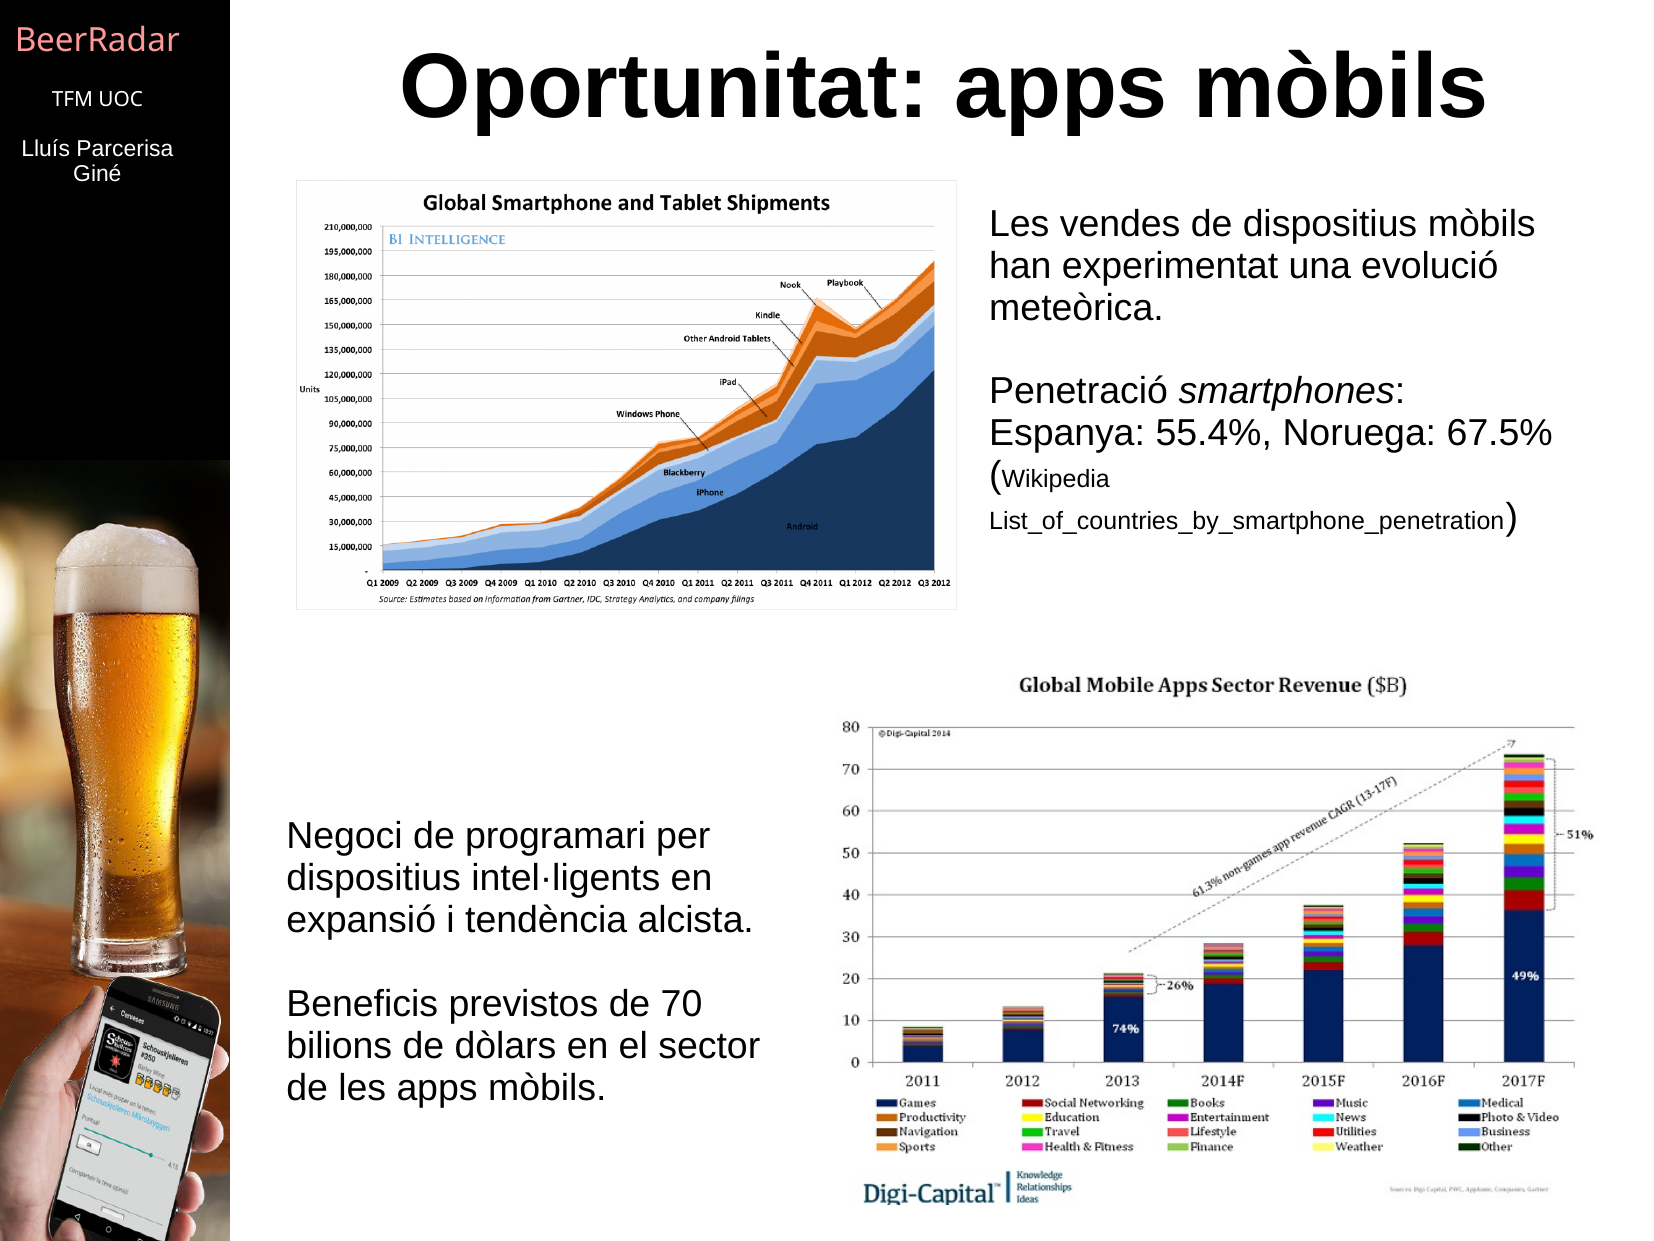

# Oportunitat: apps mòbils
Les vendes de dispositius mòbils han experimentat una evolució meteòrica.
Penetració smartphones: Espanya: 55.4%, Noruega: 67.5% (Wikipedia List_of_countries_by_smartphone_penetration)
Negoci de programari per dispositius intel·ligents en expansió i tendència alcista.
Beneficis previstos de 70 bilions de dòlars en el sector de les apps mòbils.